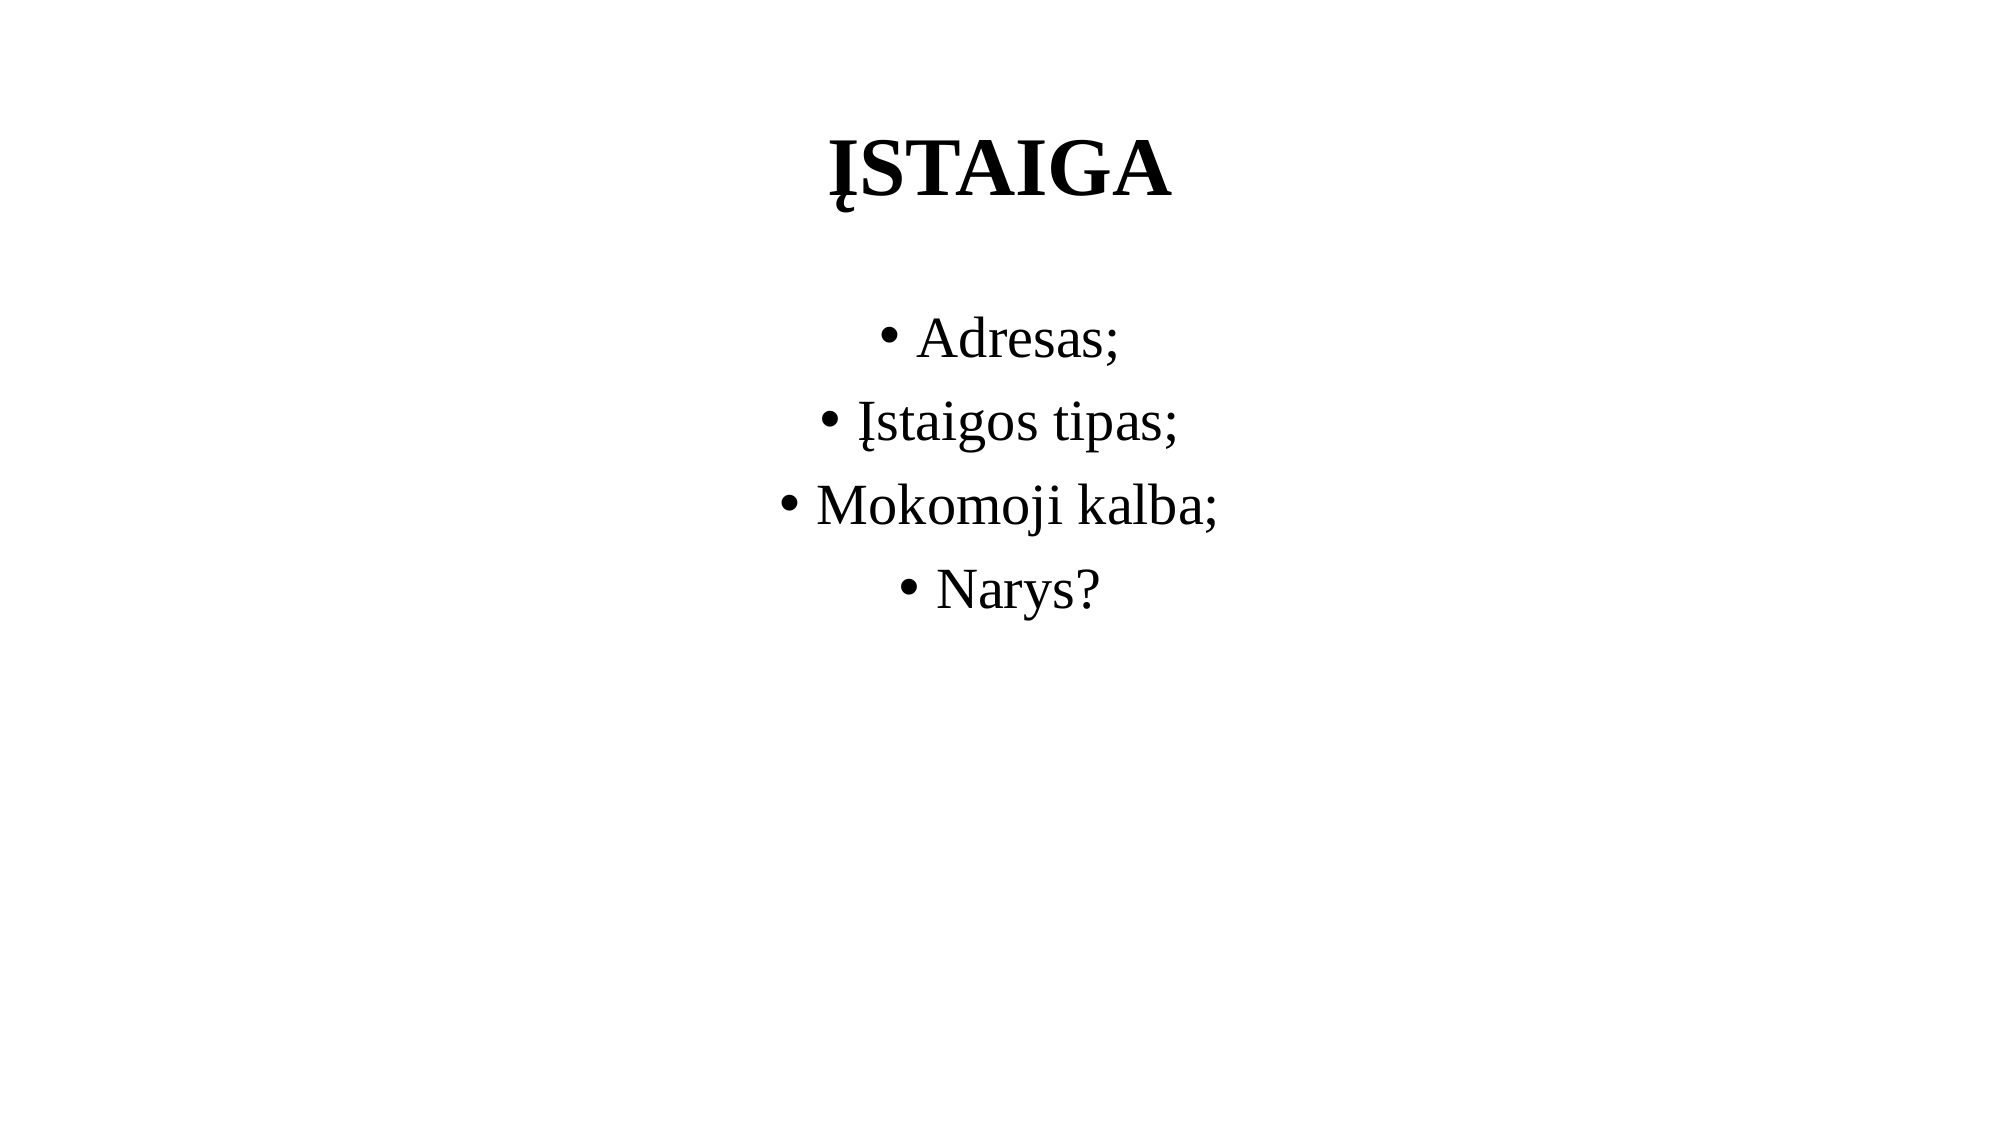

# ĮSTAIGA
Adresas;
Įstaigos tipas;
Mokomoji kalba;
Narys?